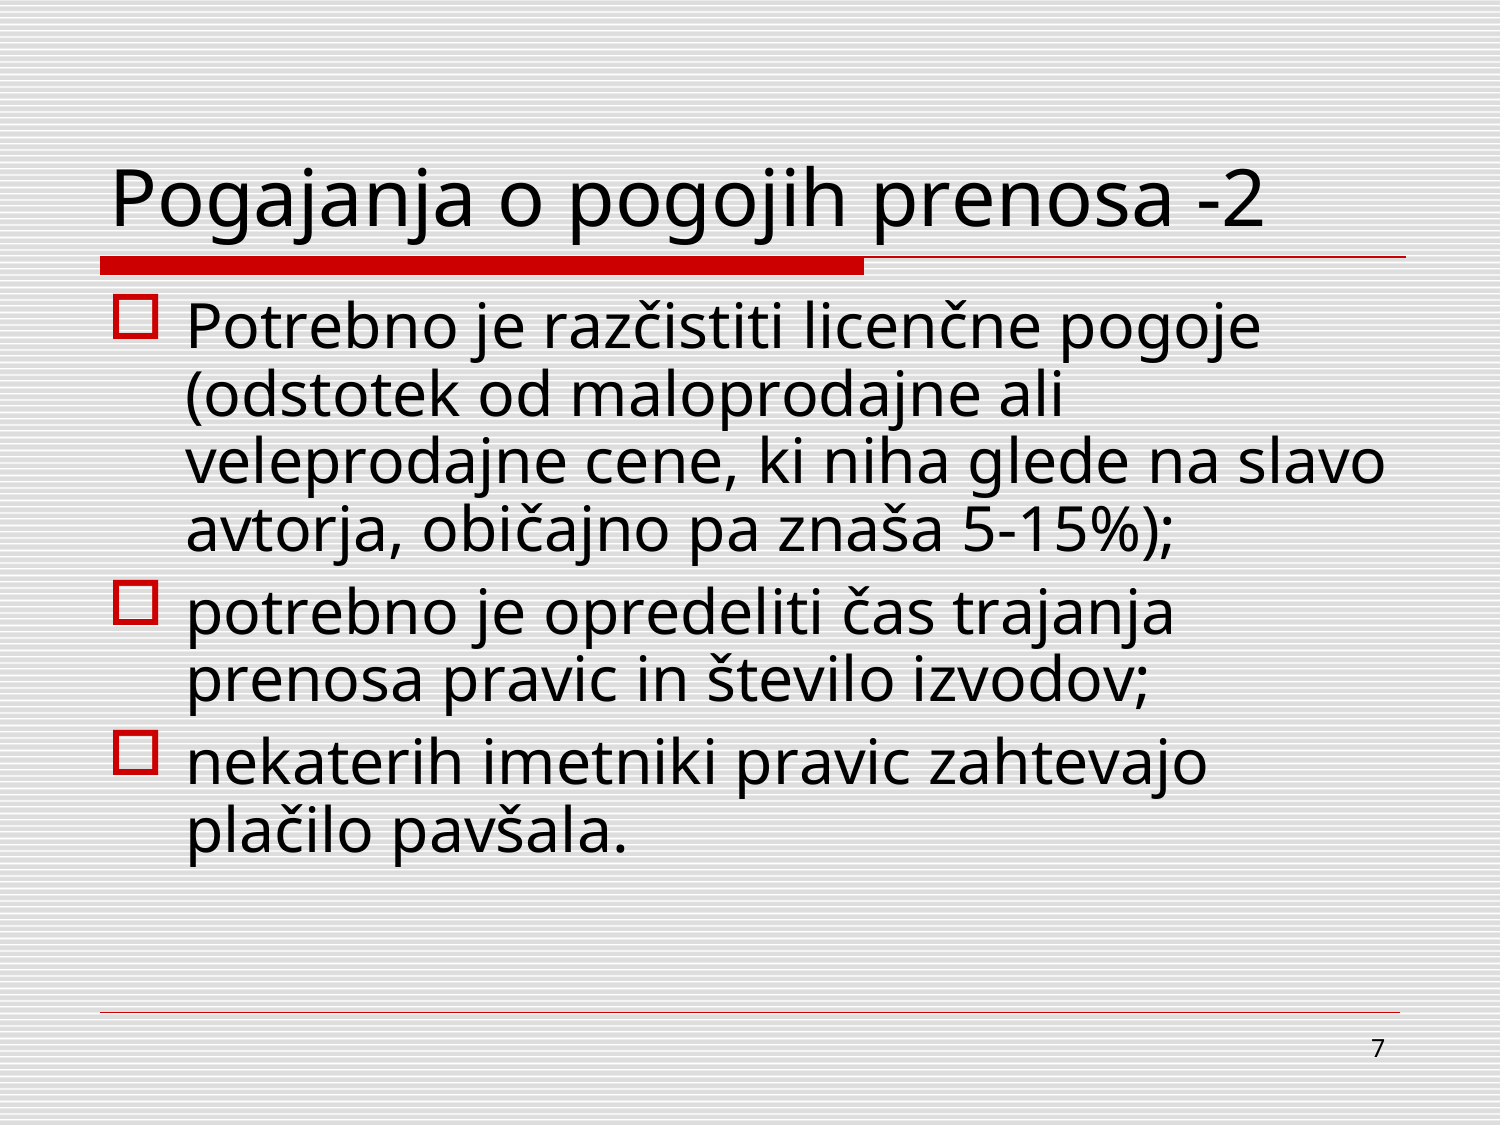

# Pogajanja o pogojih prenosa -2
Potrebno je razčistiti licenčne pogoje (odstotek od maloprodajne ali veleprodajne cene, ki niha glede na slavo avtorja, običajno pa znaša 5-15%);
potrebno je opredeliti čas trajanja prenosa pravic in število izvodov;
nekaterih imetniki pravic zahtevajo plačilo pavšala.